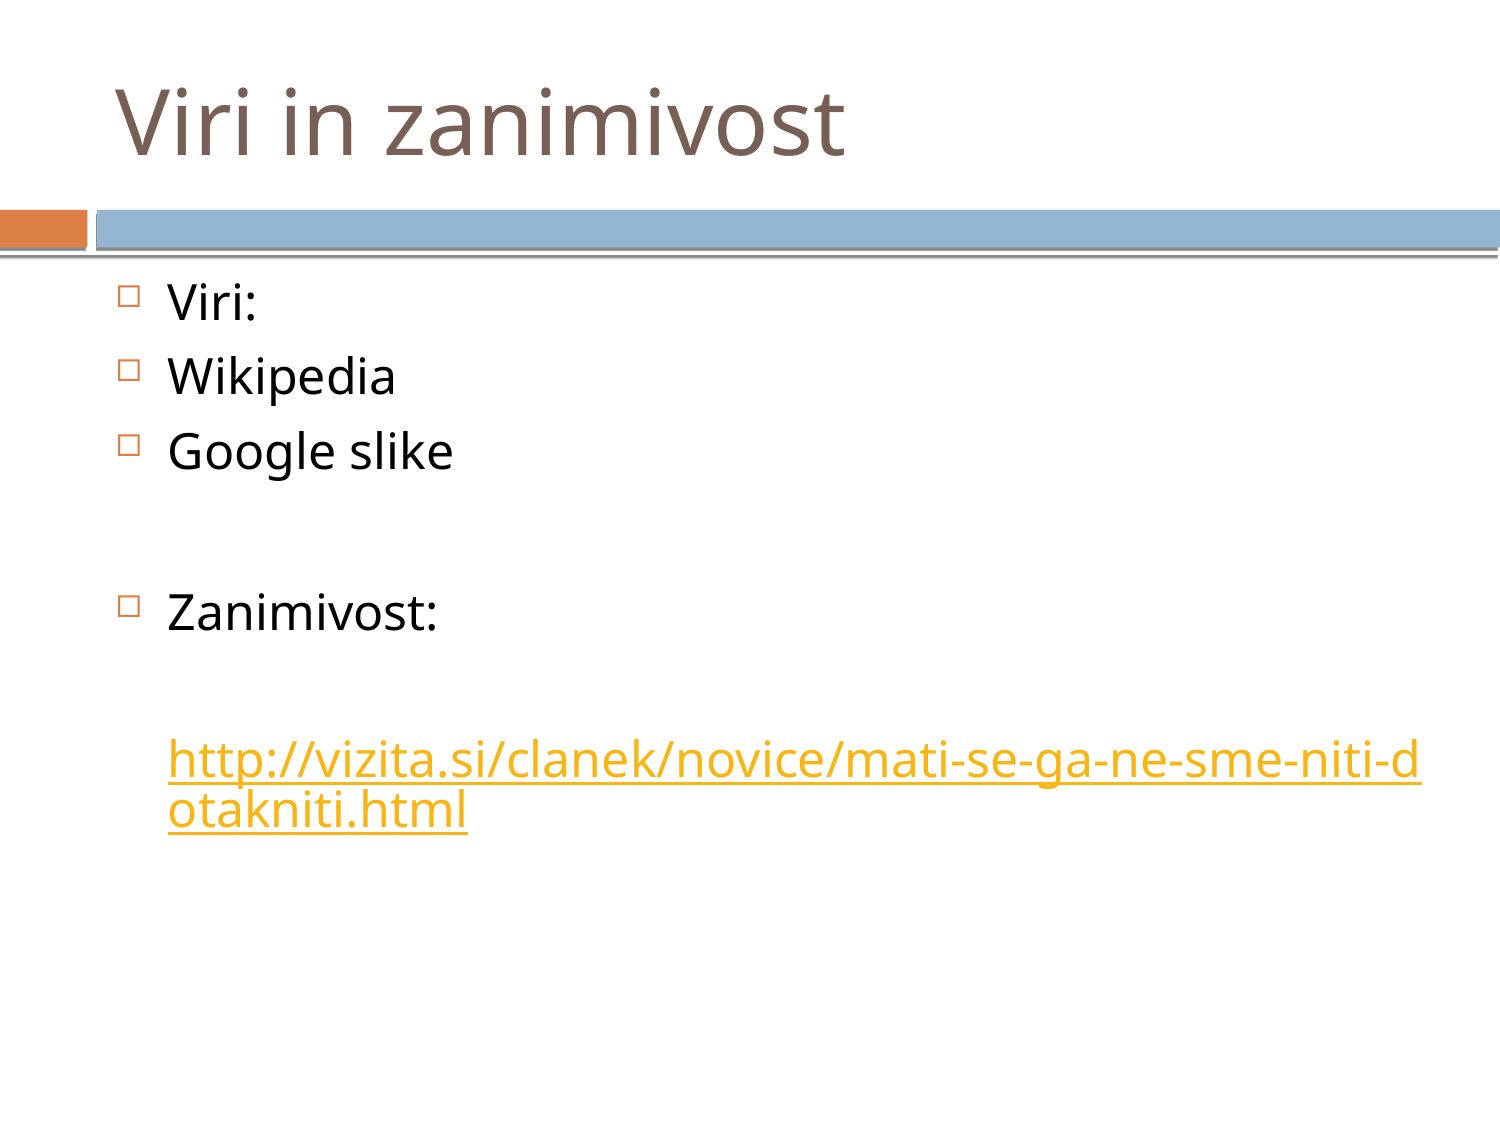

# Viri in zanimivost
Viri:
Wikipedia
Google slike
Zanimivost:
 http://vizita.si/clanek/novice/mati-se-ga-ne-sme-niti-dotakniti.html